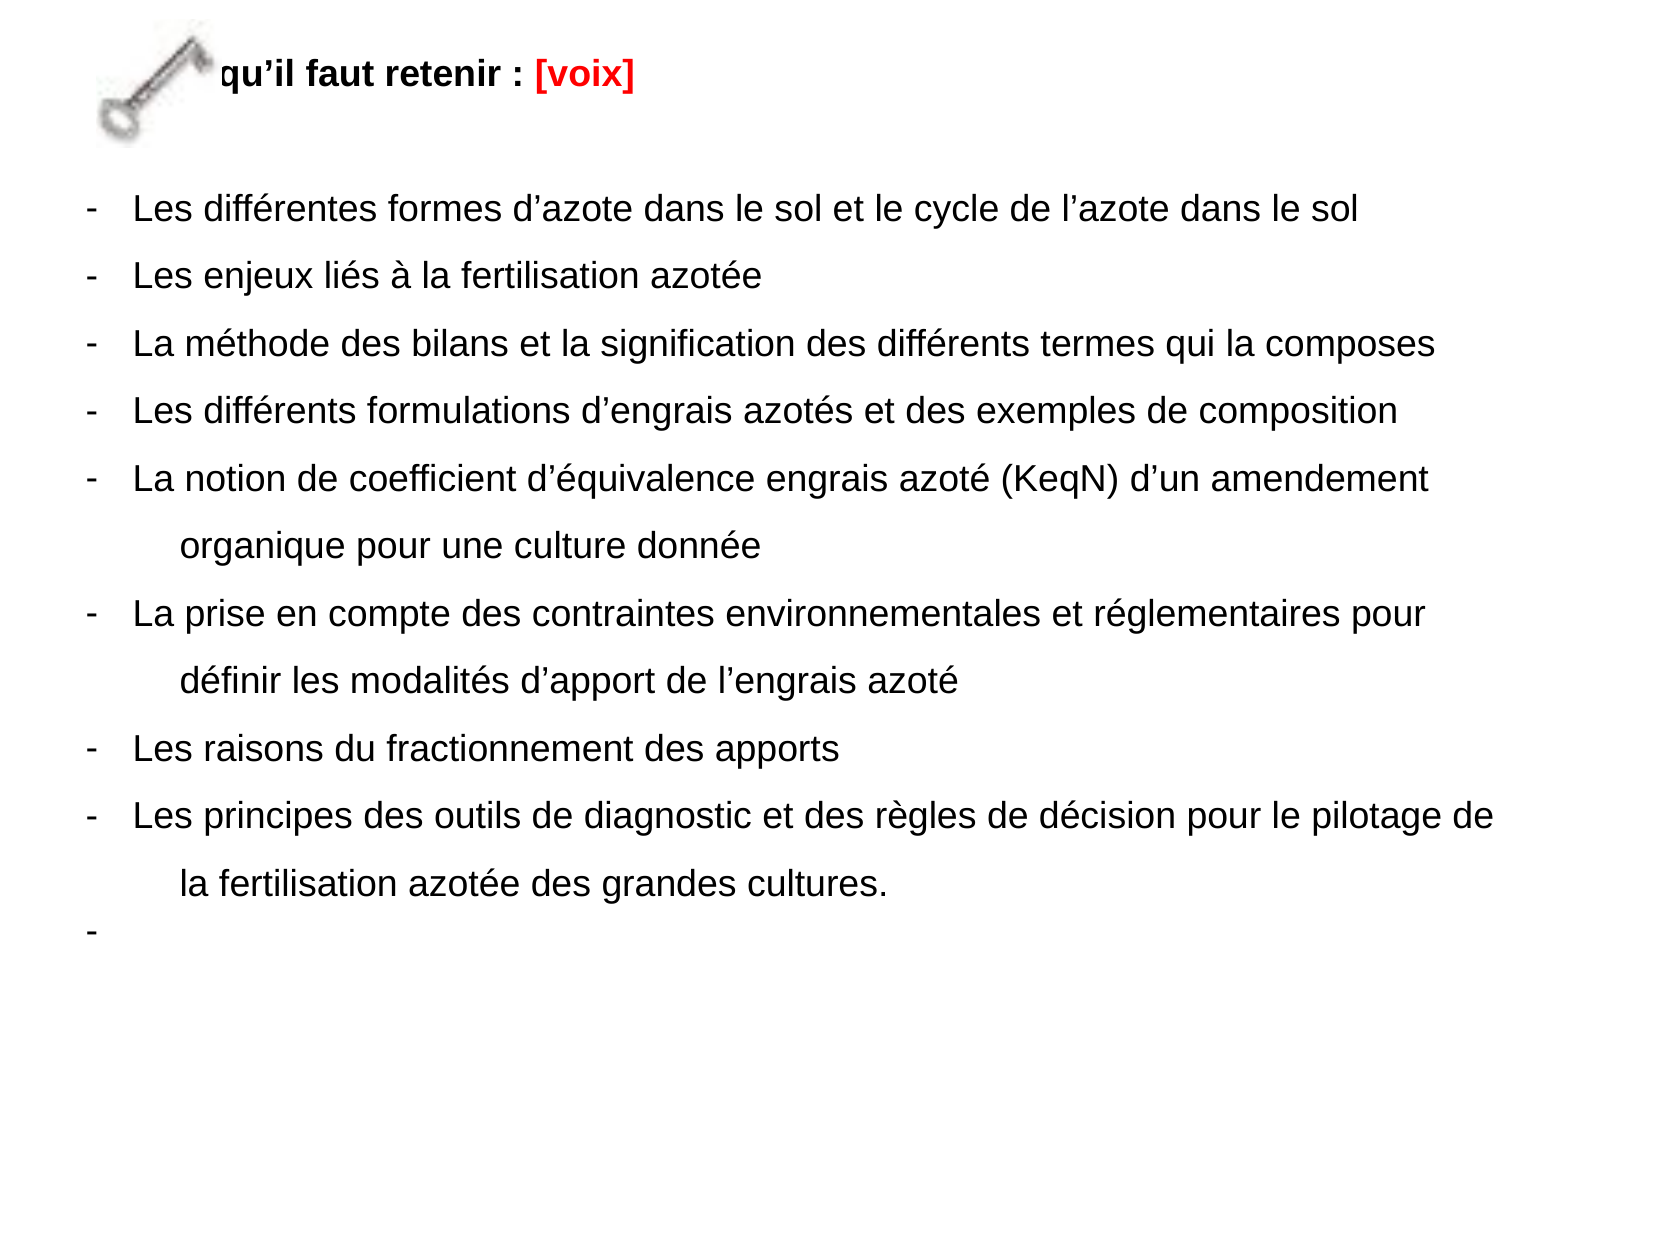

Ce qu’il faut retenir : [voix]
Les différentes formes d’azote dans le sol et le cycle de l’azote dans le sol
Les enjeux liés à la fertilisation azotée
La méthode des bilans et la signification des différents termes qui la composes
Les différents formulations d’engrais azotés et des exemples de composition
La notion de coefficient d’équivalence engrais azoté (KeqN) d’un amendement organique pour une culture donnée
La prise en compte des contraintes environnementales et réglementaires pour définir les modalités d’apport de l’engrais azoté
Les raisons du fractionnement des apports
Les principes des outils de diagnostic et des règles de décision pour le pilotage de la fertilisation azotée des grandes cultures.